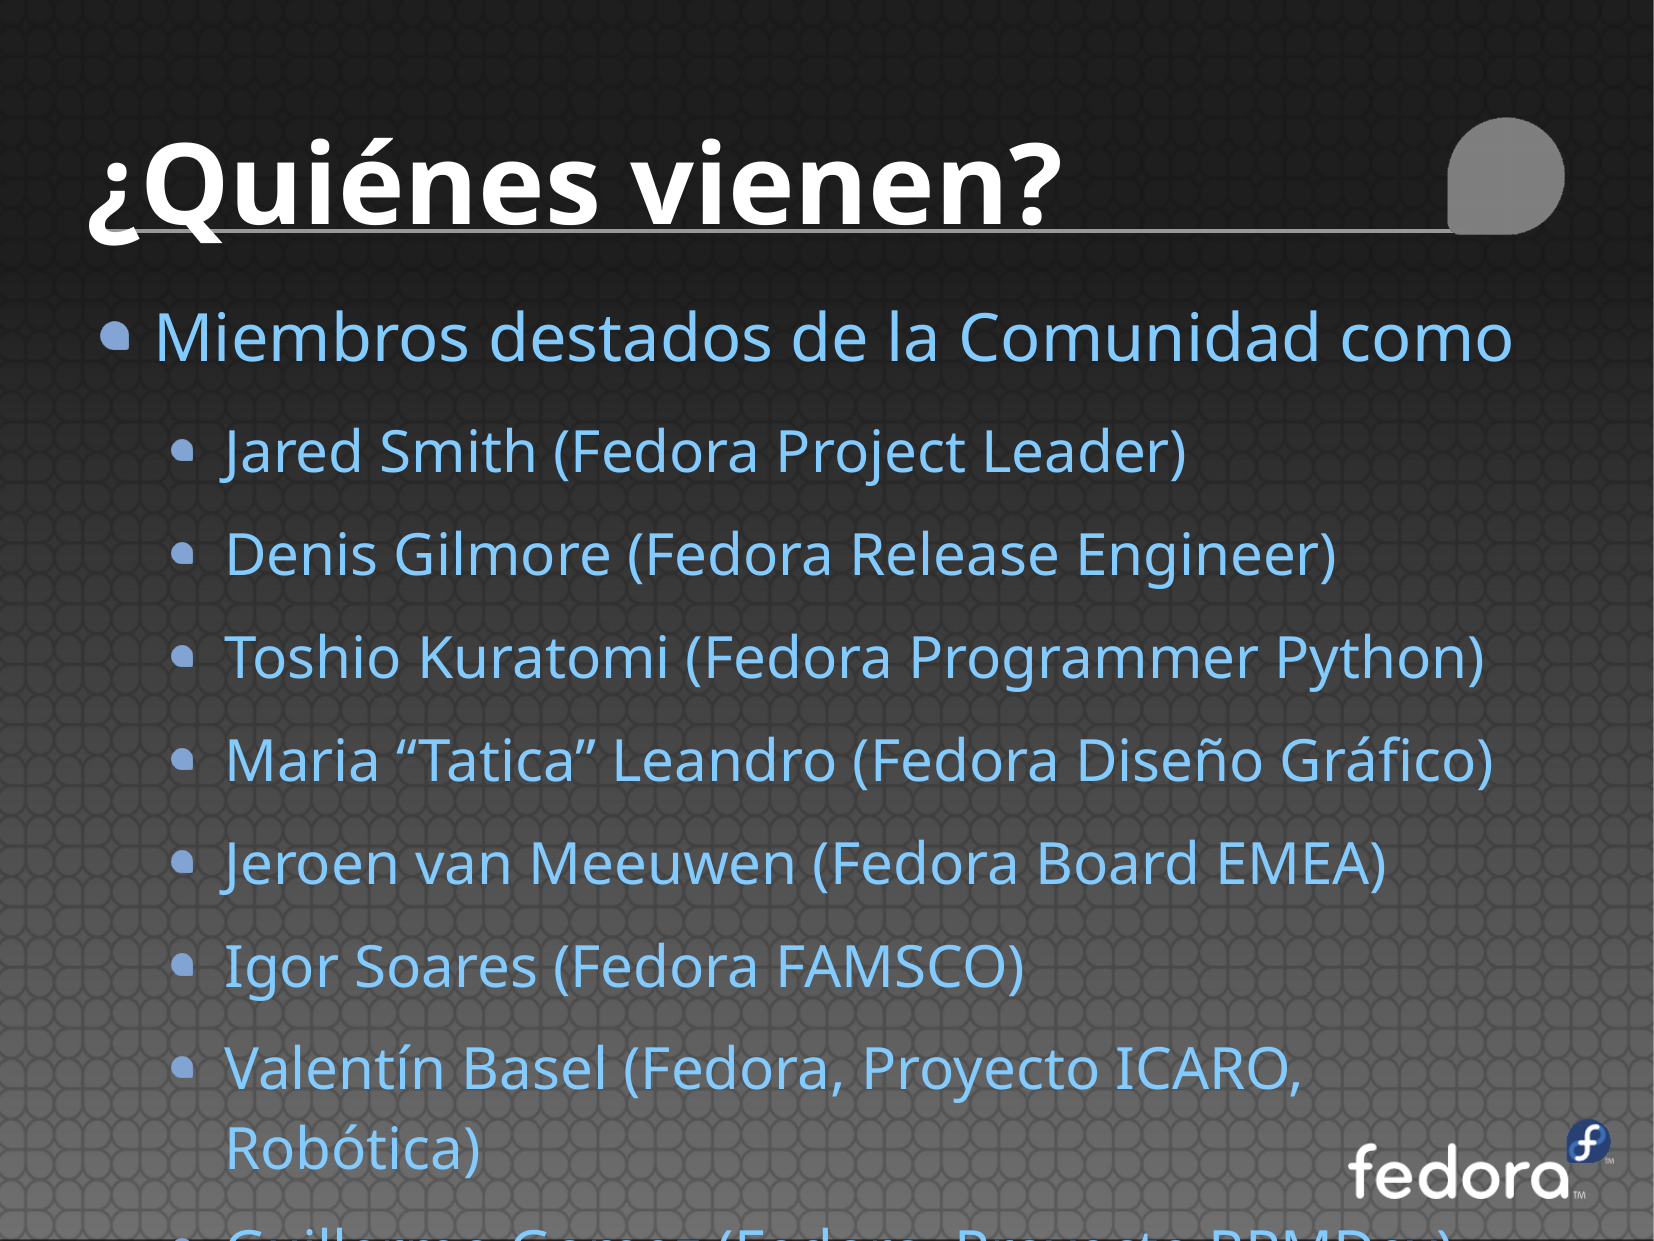

# ¿Quiénes vienen?
Miembros destados de la Comunidad como
Jared Smith (Fedora Project Leader)
Denis Gilmore (Fedora Release Engineer)
Toshio Kuratomi (Fedora Programmer Python)
Maria “Tatica” Leandro (Fedora Diseño Gráfico)
Jeroen van Meeuwen (Fedora Board EMEA)
Igor Soares (Fedora FAMSCO)
Valentín Basel (Fedora, Proyecto ICARO, Robótica)
Guillermo Gomez (Fedora, Proyecto RPMDev)